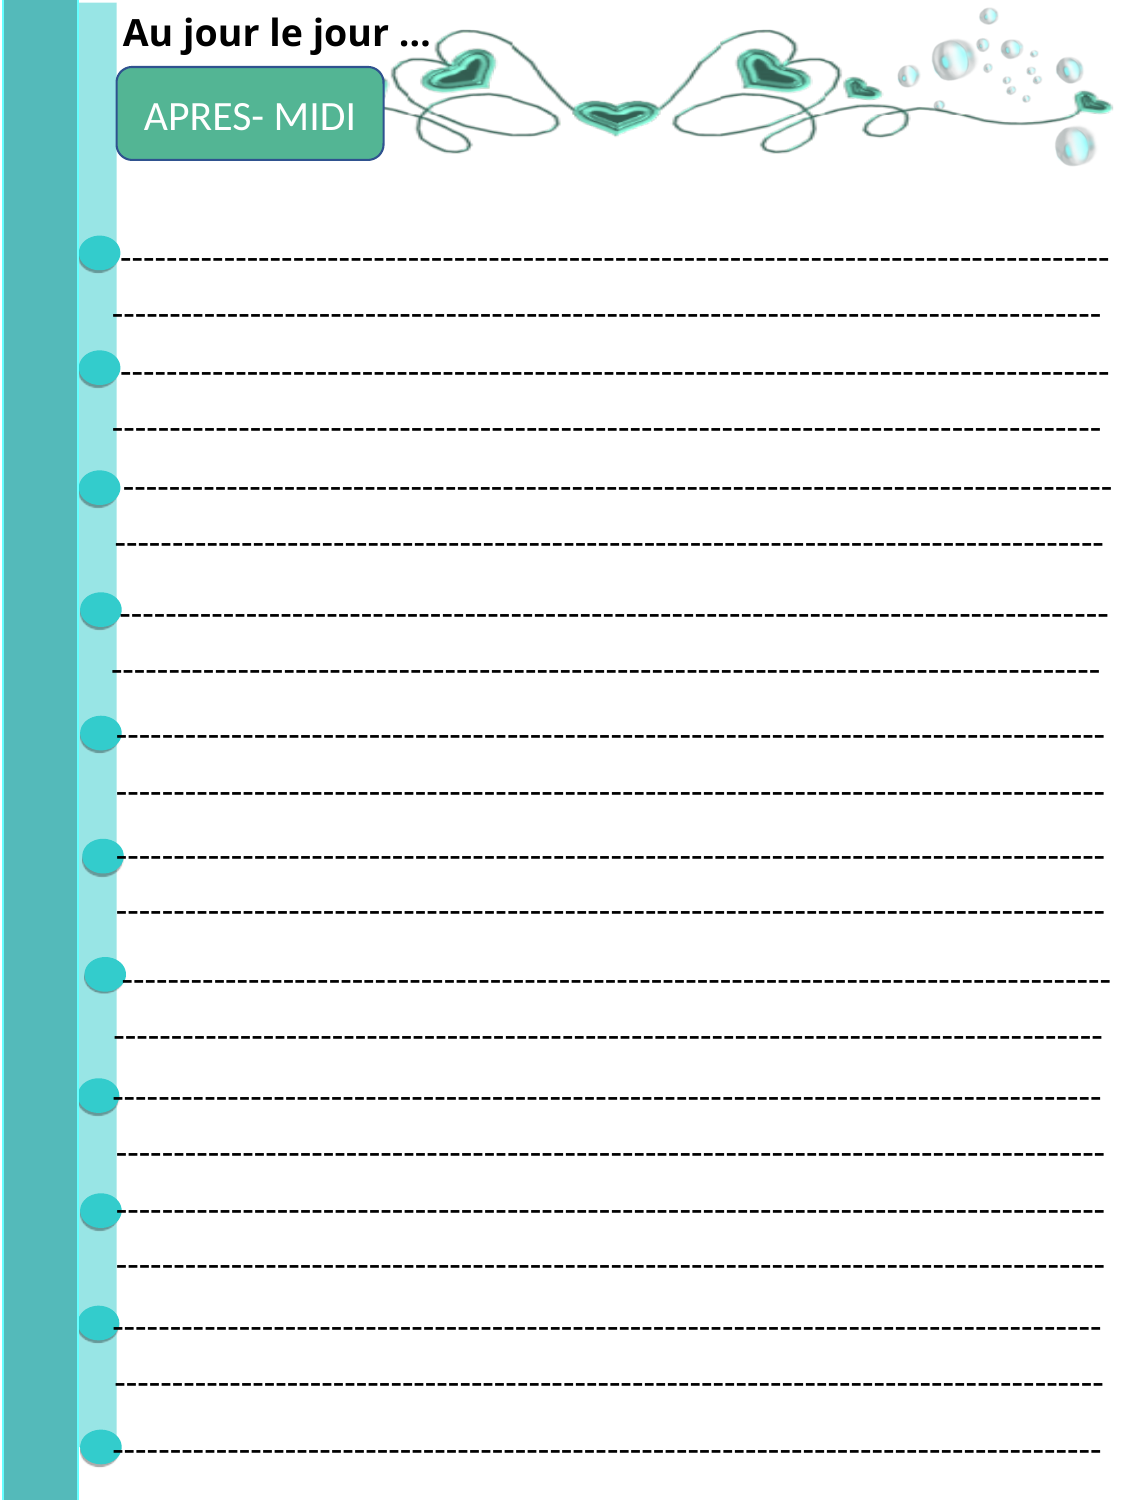

Au jour le jour …
APRES- MIDI
--------------------------------------------------------------------------------------
--------------------------------------------------------------------------------------
--------------------------------------------------------------------------------------
--------------------------------------------------------------------------------------
--------------------------------------------------------------------------------------
--------------------------------------------------------------------------------------
--------------------------------------------------------------------------------------
--------------------------------------------------------------------------------------
--------------------------------------------------------------------------------------
--------------------------------------------------------------------------------------
--------------------------------------------------------------------------------------
--------------------------------------------------------------------------------------
--------------------------------------------------------------------------------------
--------------------------------------------------------------------------------------
--------------------------------------------------------------------------------------
--------------------------------------------------------------------------------------
--------------------------------------------------------------------------------------
--------------------------------------------------------------------------------------
--------------------------------------------------------------------------------------
--------------------------------------------------------------------------------------
--------------------------------------------------------------------------------------
--------------------------------------------------------------------------------------